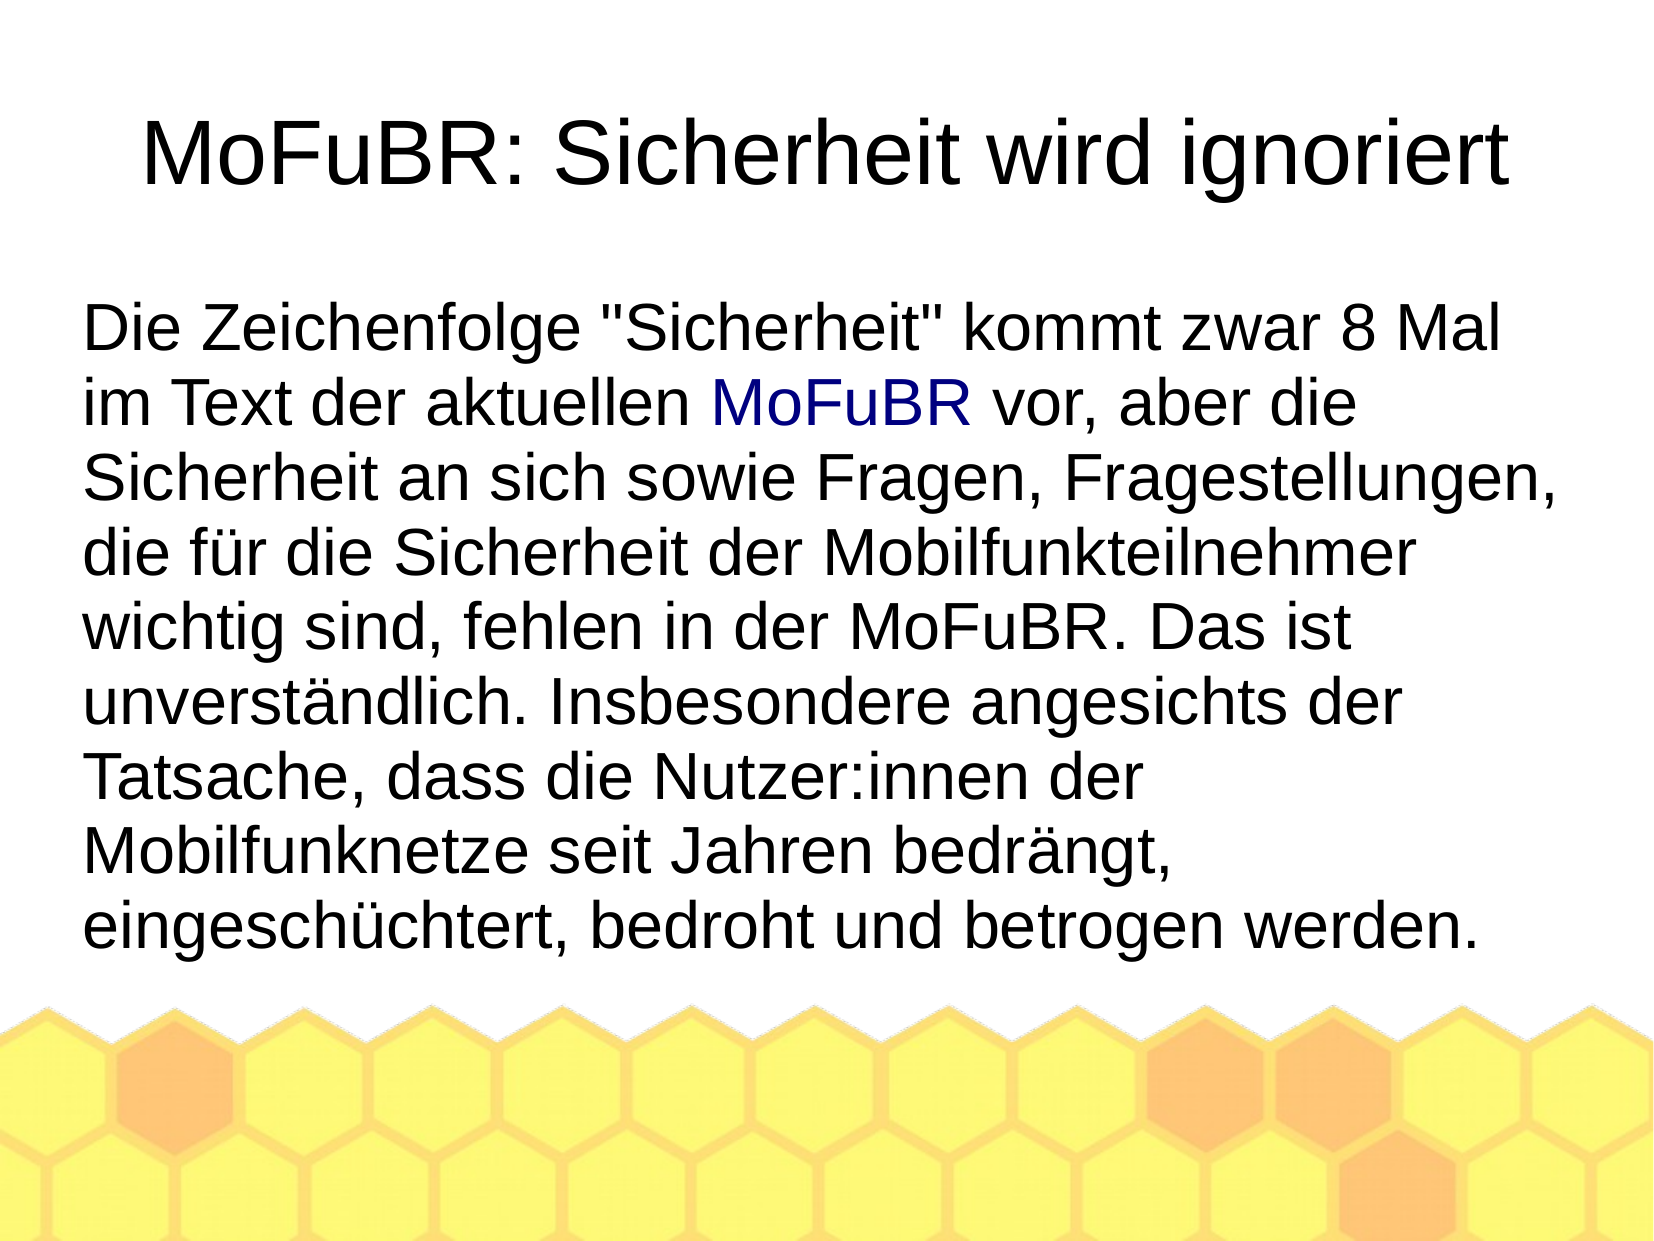

# MoFuBR: Sicherheit wird ignoriert
Die Zeichenfolge "Sicherheit" kommt zwar 8 Mal im Text der aktuellen MoFuBR vor, aber die Sicherheit an sich sowie Fragen, Fragestellungen, die für die Sicherheit der Mobilfunkteilnehmer wichtig sind, fehlen in der MoFuBR. Das ist unverständlich. Insbesondere angesichts der Tatsache, dass die Nutzer:innen der Mobilfunknetze seit Jahren bedrängt, eingeschüchtert, bedroht und betrogen werden.